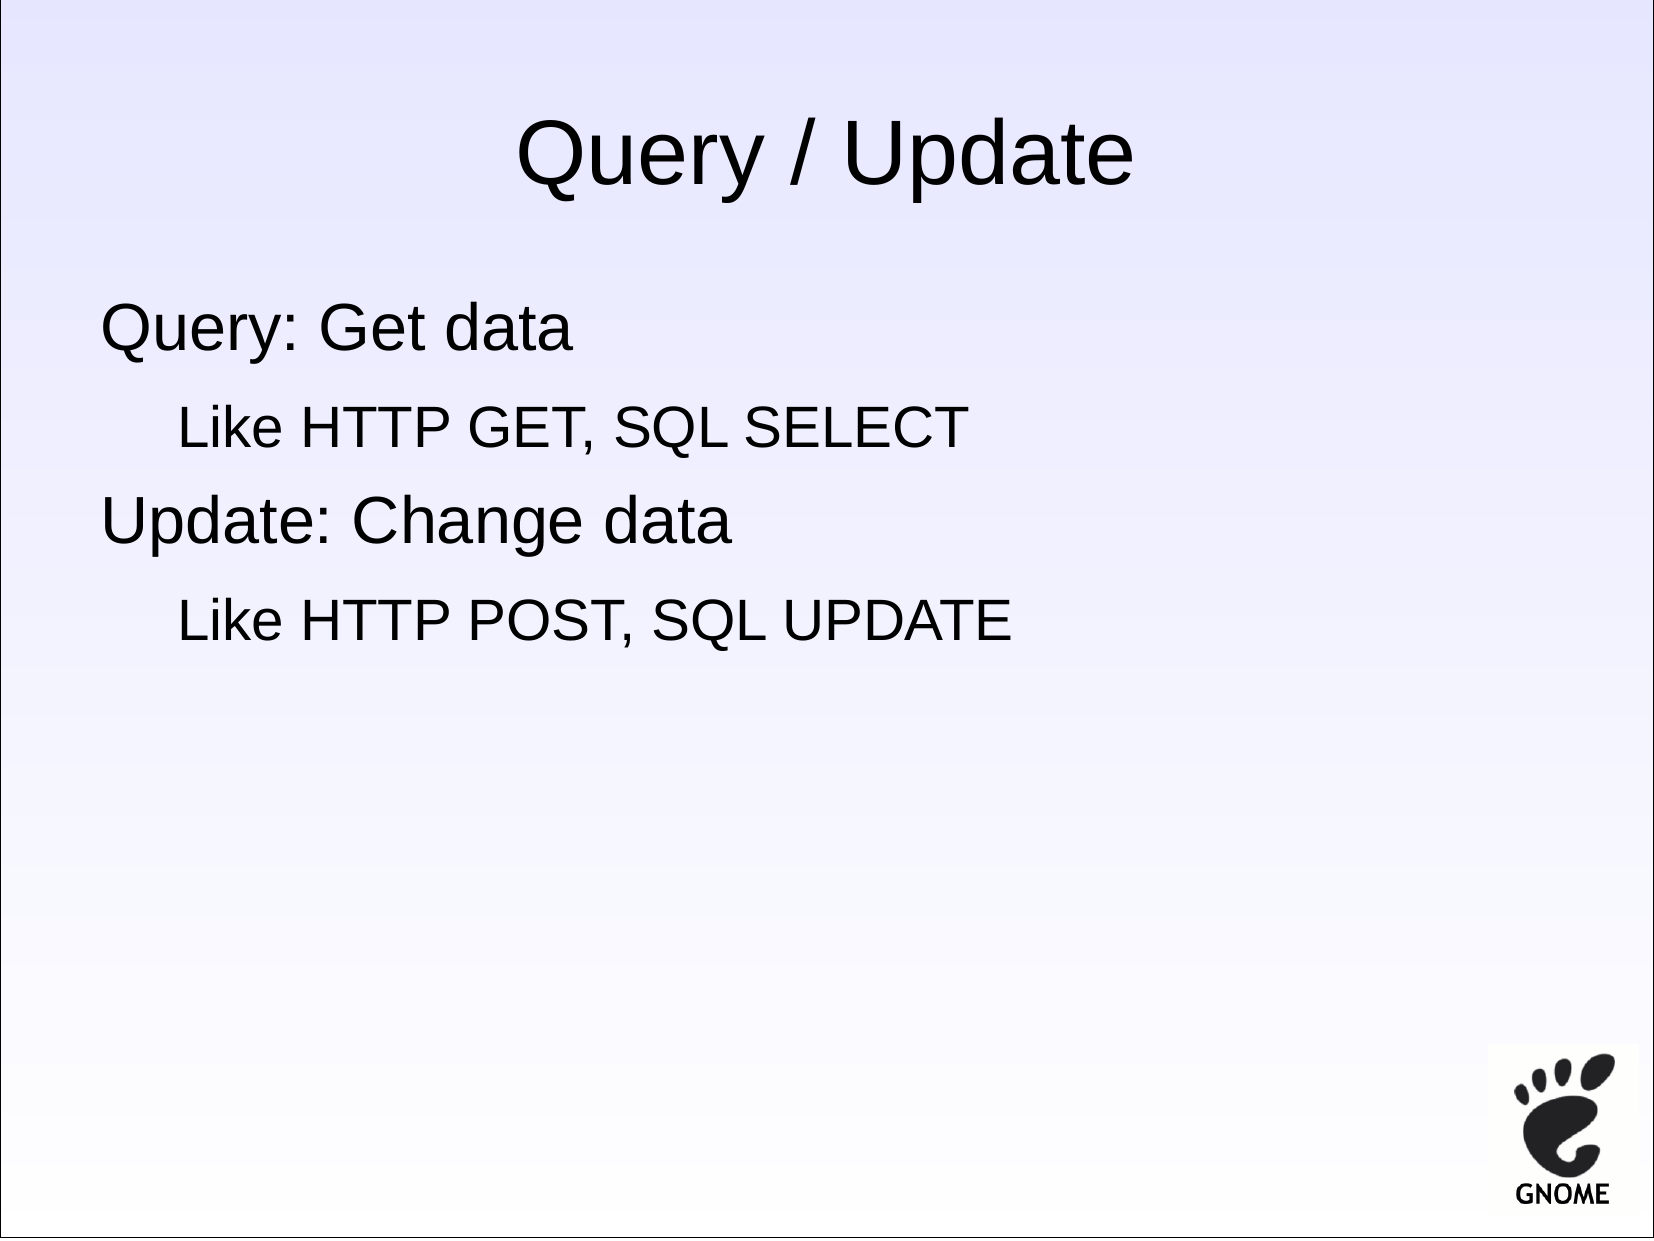

# Query / Update
Query: Get data
Like HTTP GET, SQL SELECT
Update: Change data
Like HTTP POST, SQL UPDATE